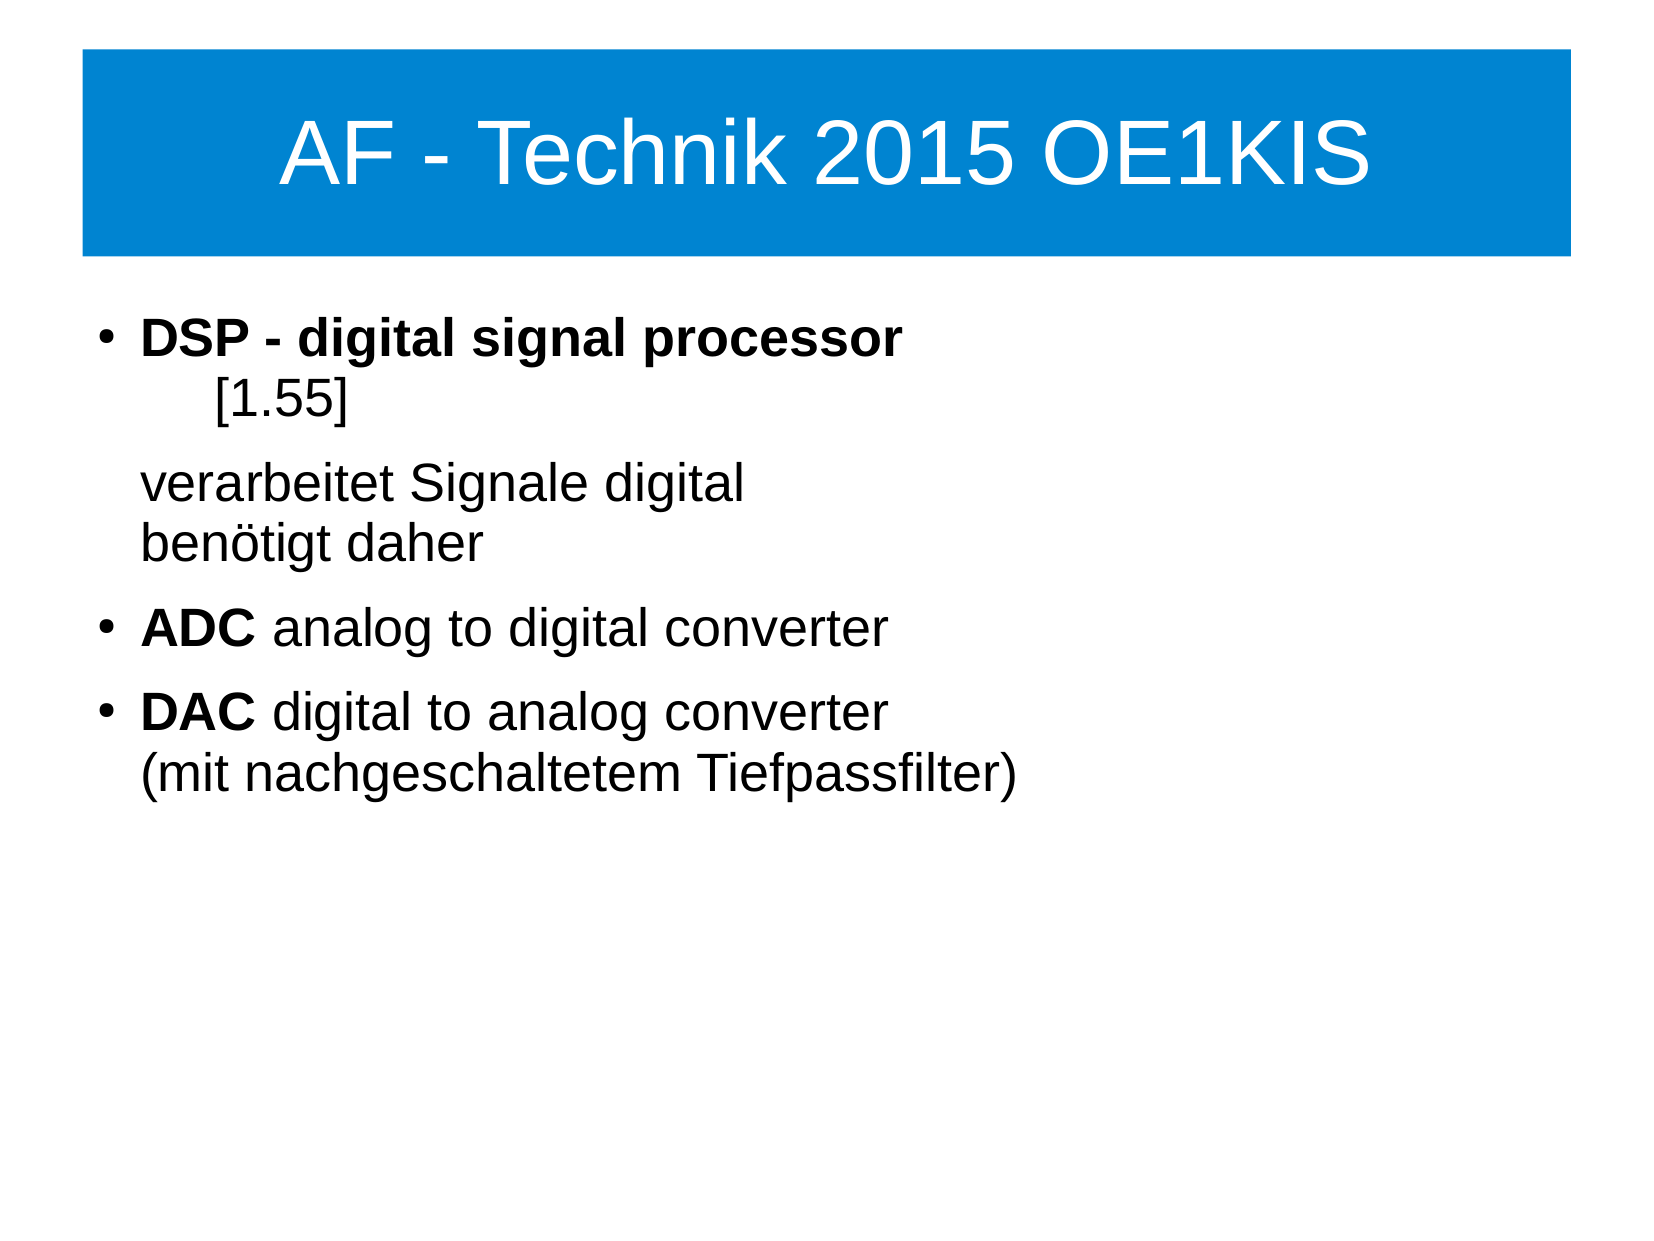

# AF - Technik 2015 OE1KIS
DSP - digital signal processor											 	 			 	 	 	 [1.55]
verarbeitet Signale digital
benötigt daher
ADC analog to digital converter
DAC digital to analog converter
(mit nachgeschaltetem Tiefpassfilter)